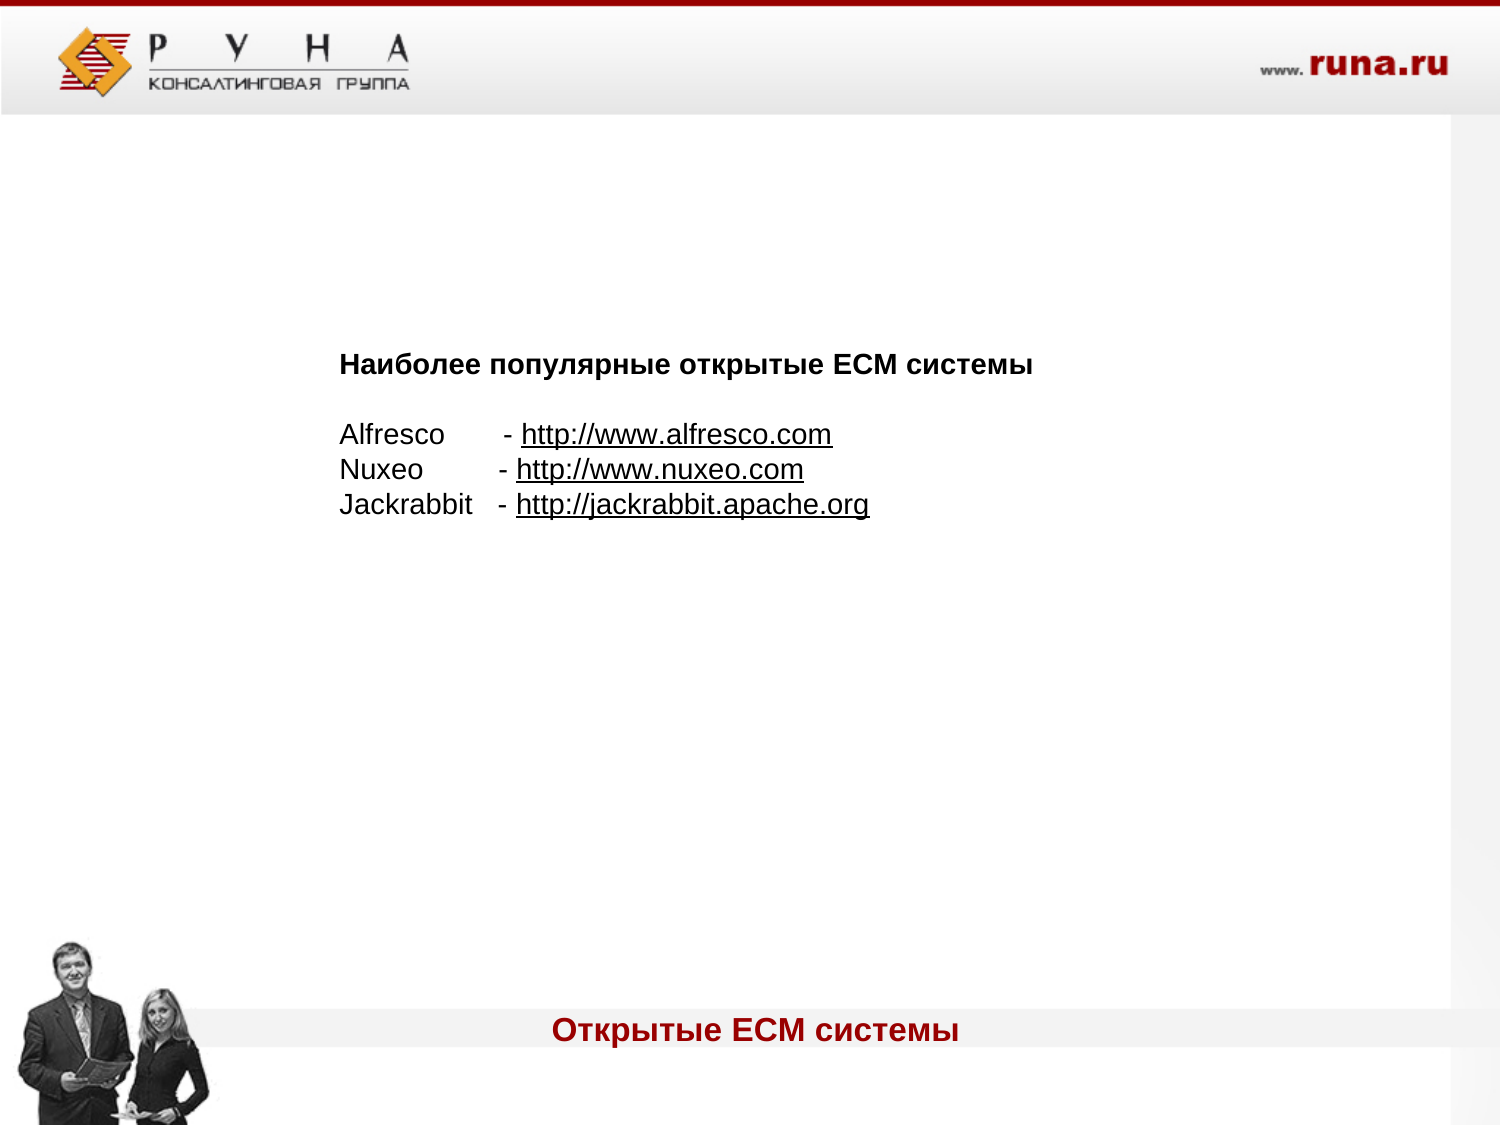

Наиболее популярные открытые ECM системы
Alfresco - http://www.alfresco.com
Nuxeo - http://www.nuxeo.com
Jackrabbit - http://jackrabbit.apache.org
Открытые ECM системы